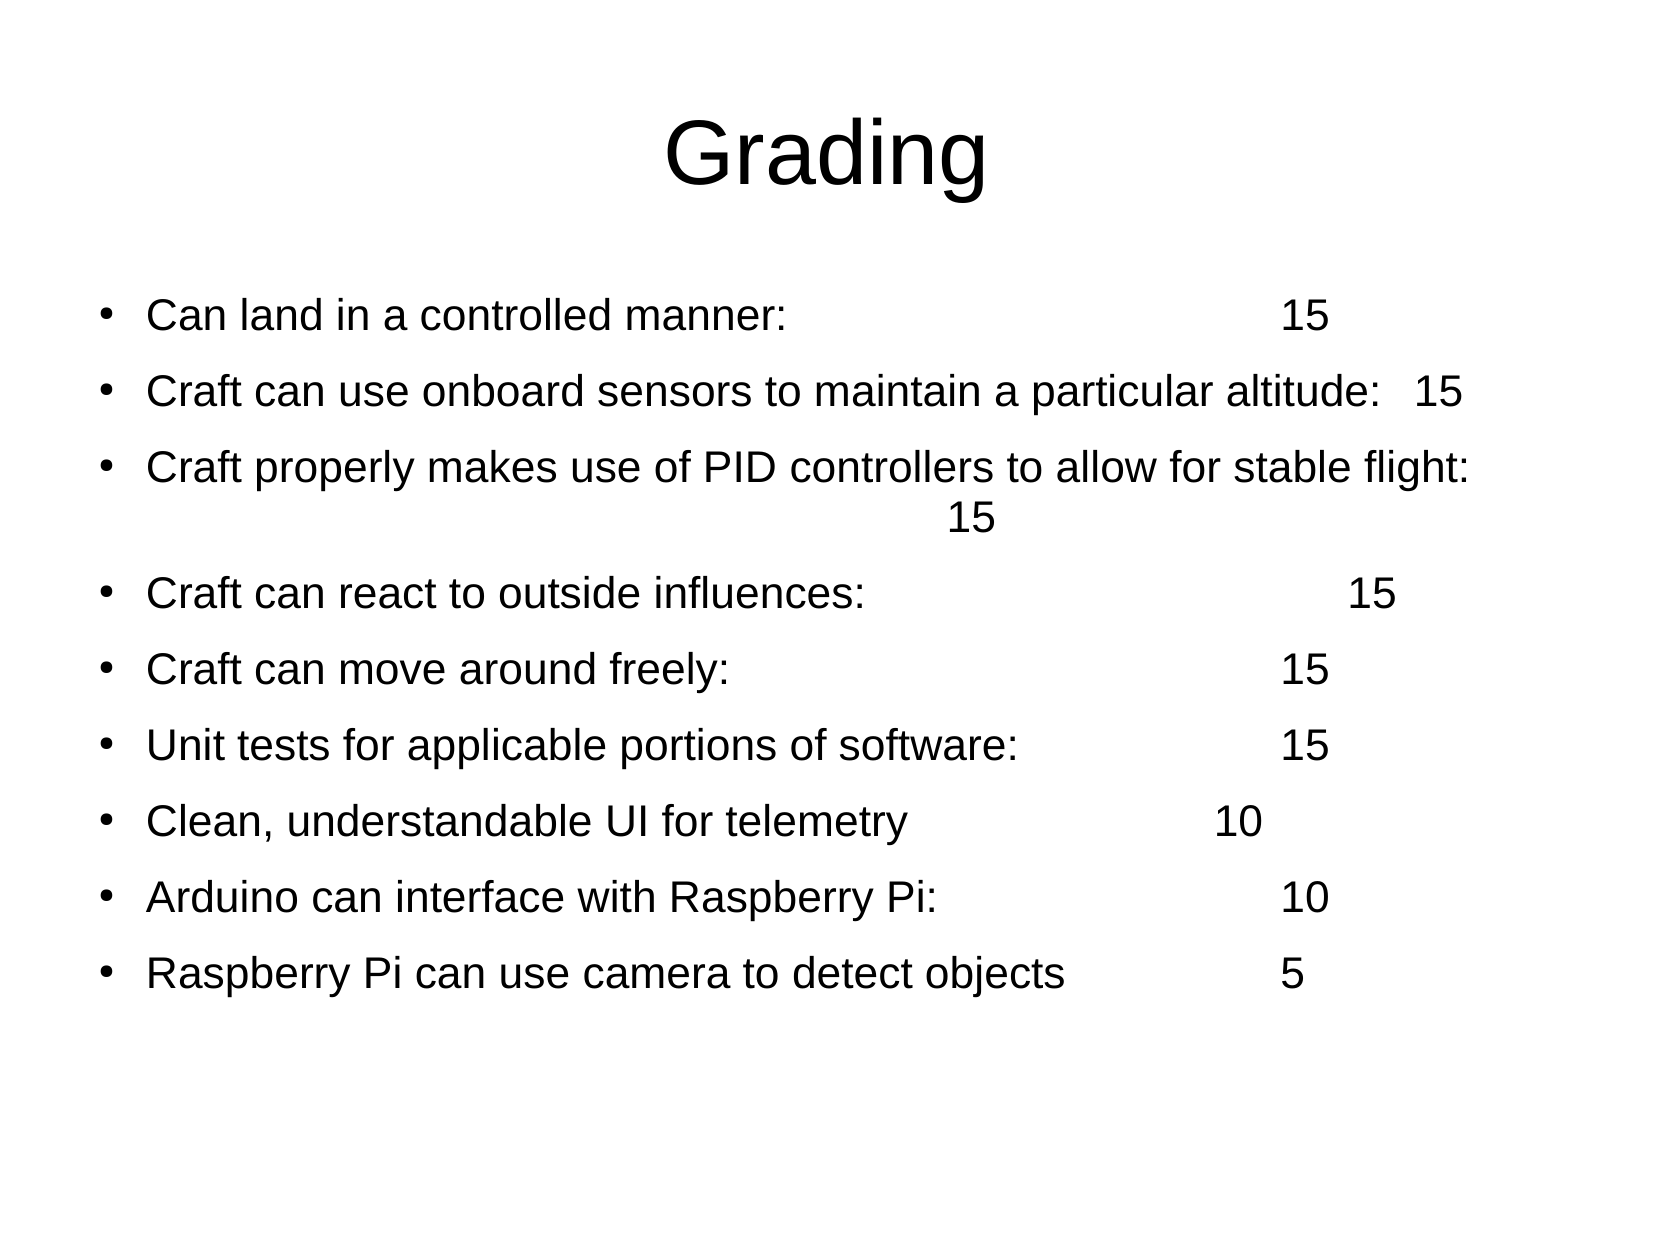

# Grading
Can land in a controlled manner: 						 	 		 	 	 		 	15
Craft can use onboard sensors to maintain a particular altitude:	15
Craft properly makes use of PID controllers to allow for stable flight:													 	 	 		 		 		 	 	 	 	 		 	15
Craft can react to outside influences:		 	 	 	 	 	 		 	15
Craft can move around freely:				 		 	 		 		 	 		 	15
Unit tests for applicable portions of software: 																		 			 	15
Clean, understandable UI for telemetry 						 								 				 	10
Arduino can interface with Raspberry Pi:				 		 	 			 		 	10
Raspberry Pi can use camera to detect objects 	 	 		 	5